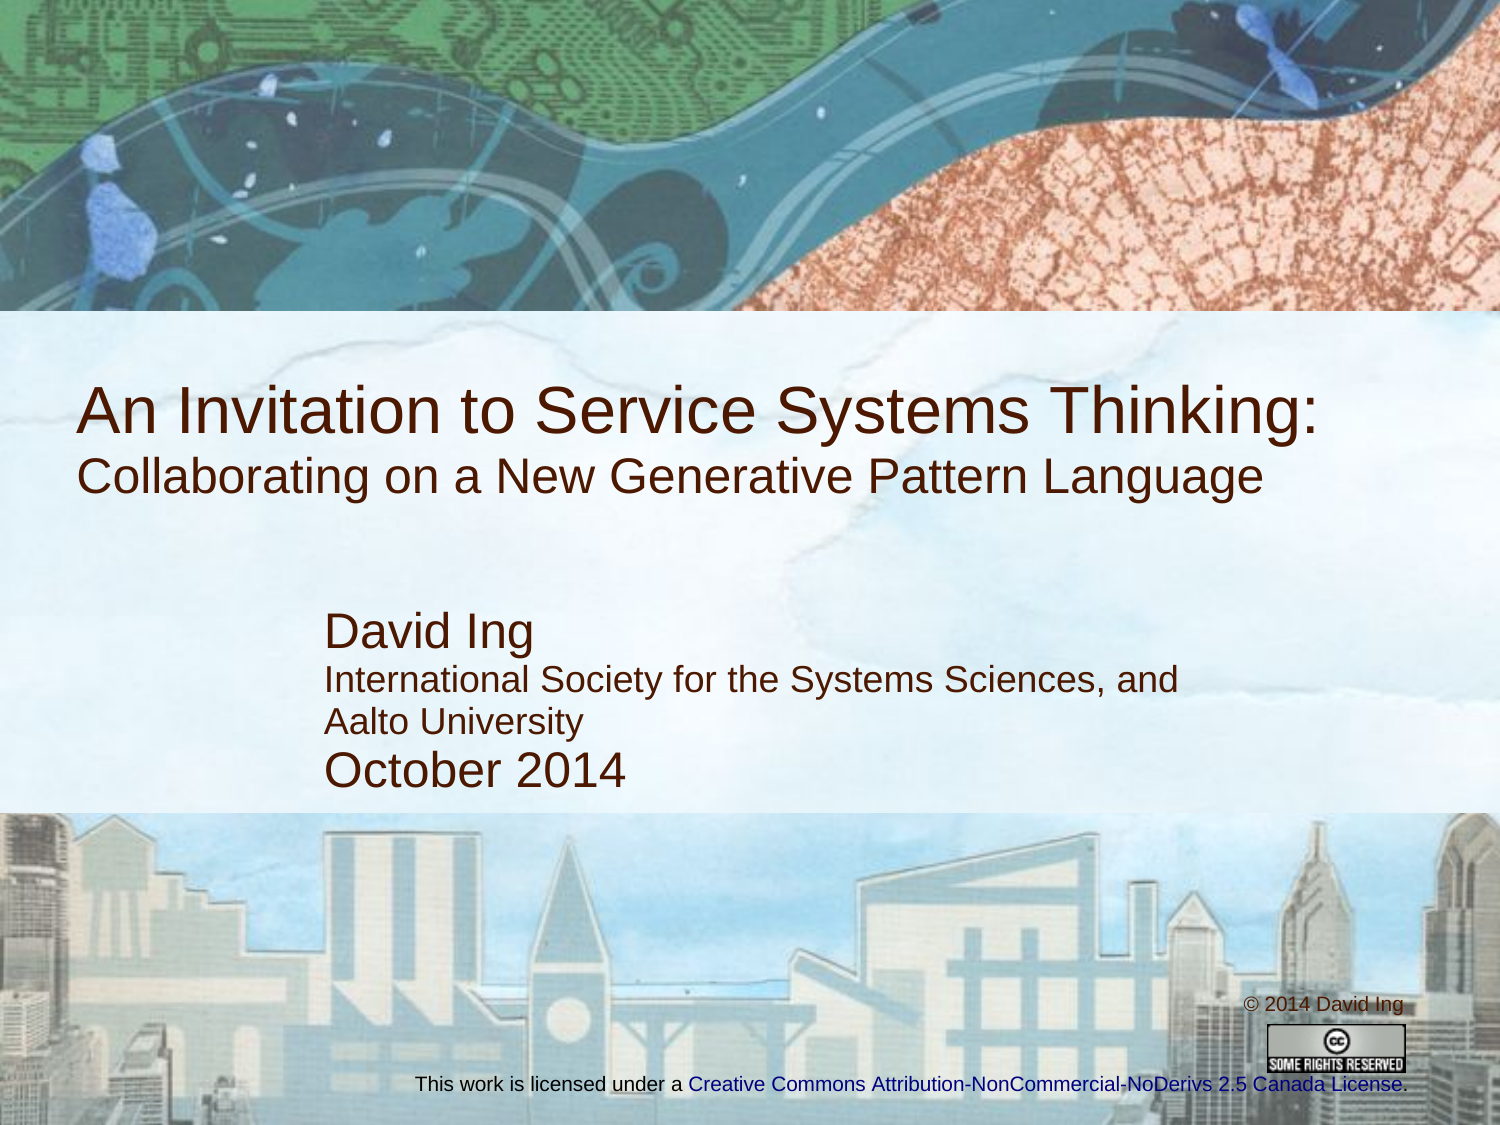

# An Invitation to Service Systems Thinking: Collaborating on a New Generative Pattern Language
David Ing
International Society for the Systems Sciences, and
Aalto University
October 2014
1
An Invitation to Service Systems Thinking
October 2014